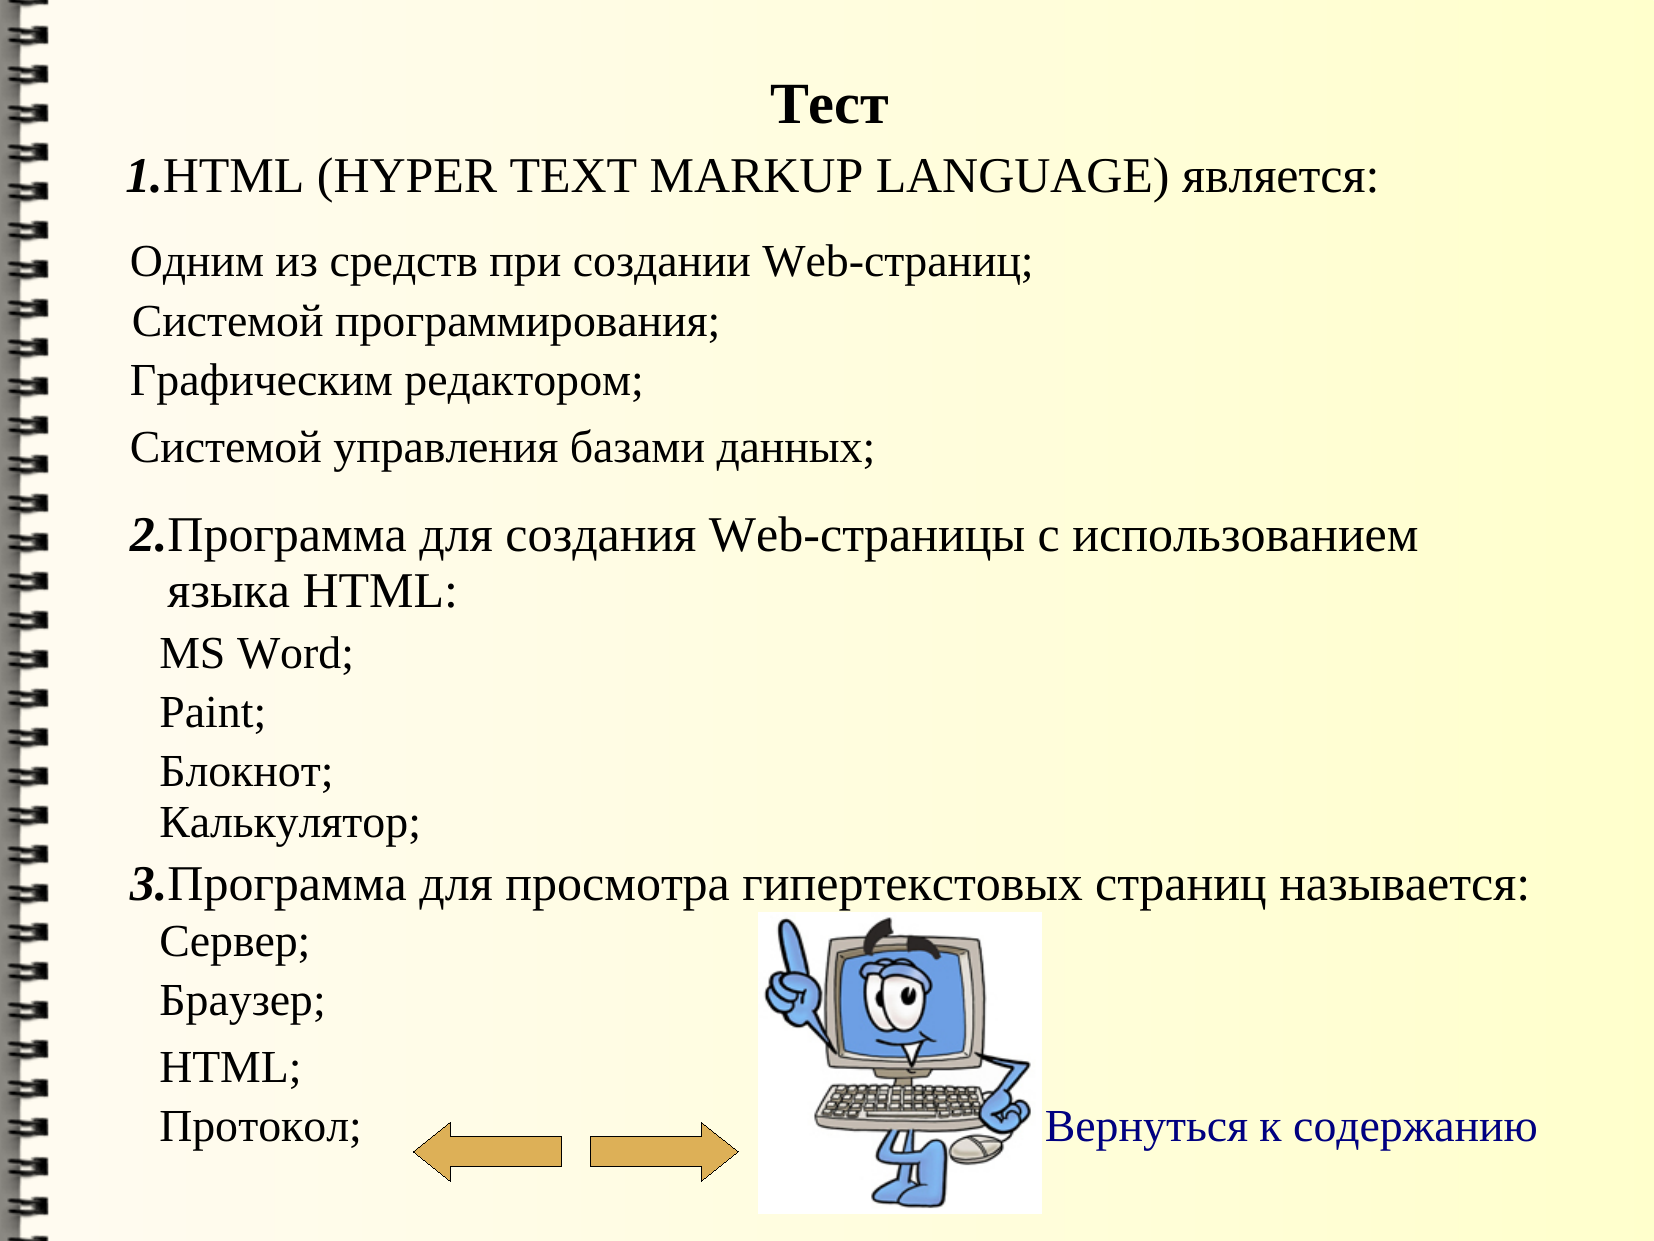

# Тест
 1.HTML (HYPER TEXT MARKUP LANGUAGE) является:
Одним из средств при создании Web-страниц;
Системой программирования;
Графическим редактором;
Системой управления базами данных;
2.Программа для создания Web-страницы с использованием языка HTML:
MS Word;
Paint;
Блокнот;
Калькулятор;
3.Программа для просмотра гипертекстовых страниц называется:
Сервер;
Браузер;
HTML;
Протокол;
 Вернуться к содержанию